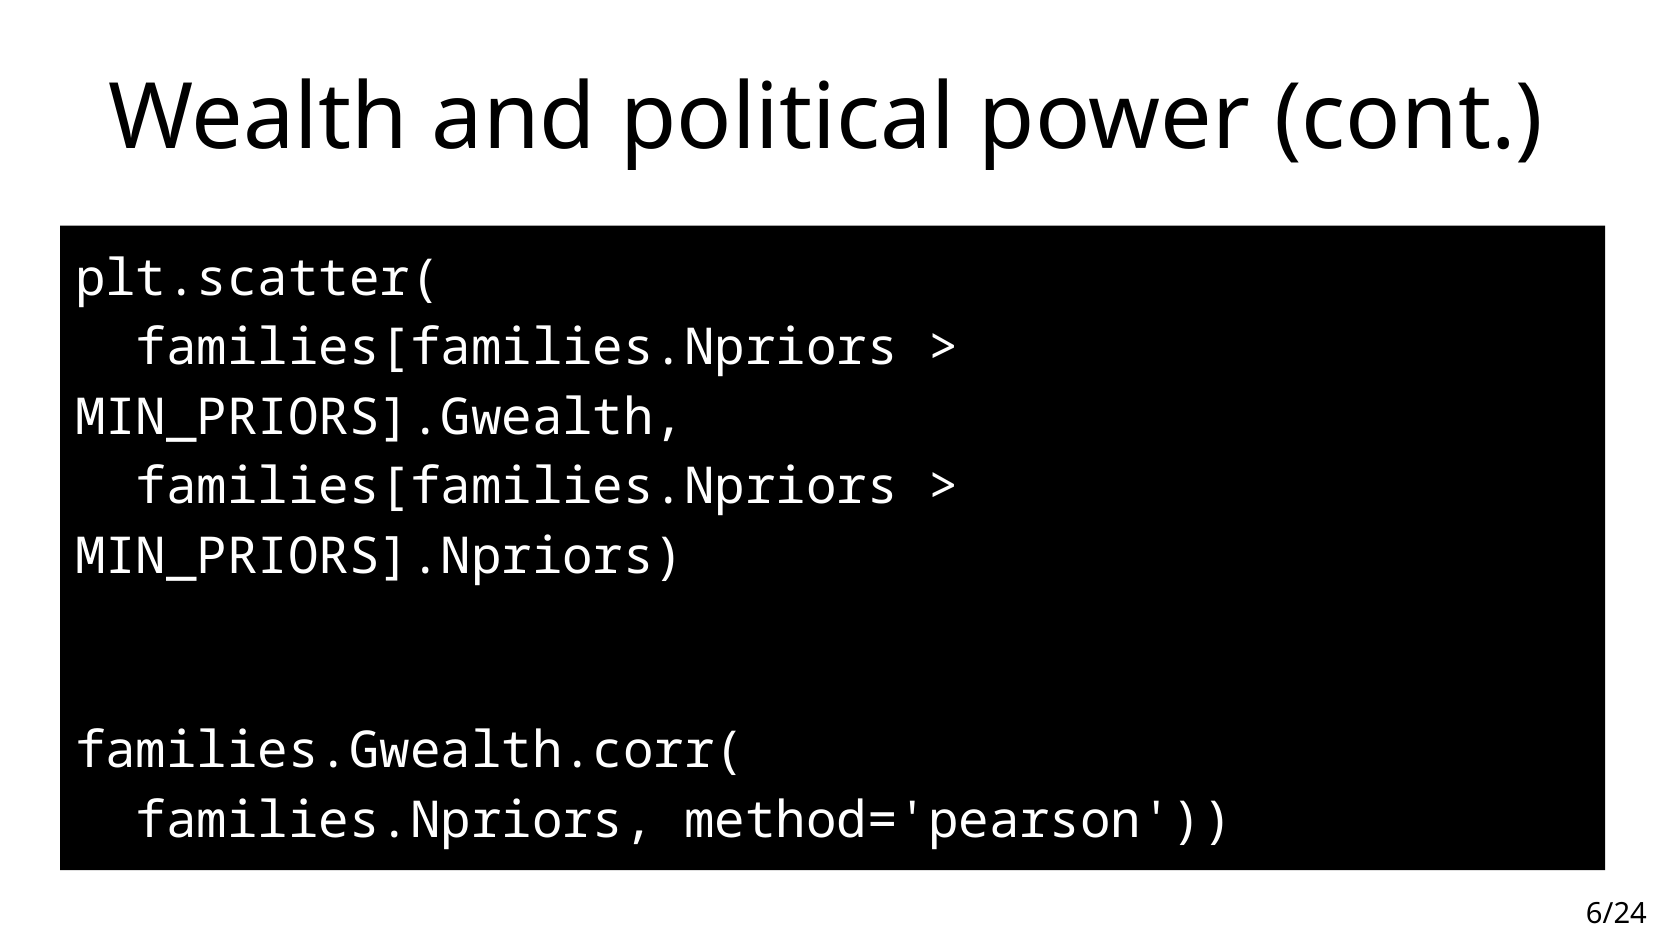

# Wealth and political power (cont.)
plt.scatter(
 families[families.Npriors > MIN_PRIORS].Gwealth,
 families[families.Npriors > MIN_PRIORS].Npriors)
families.Gwealth.corr(
 families.Npriors, method='pearson'))
6